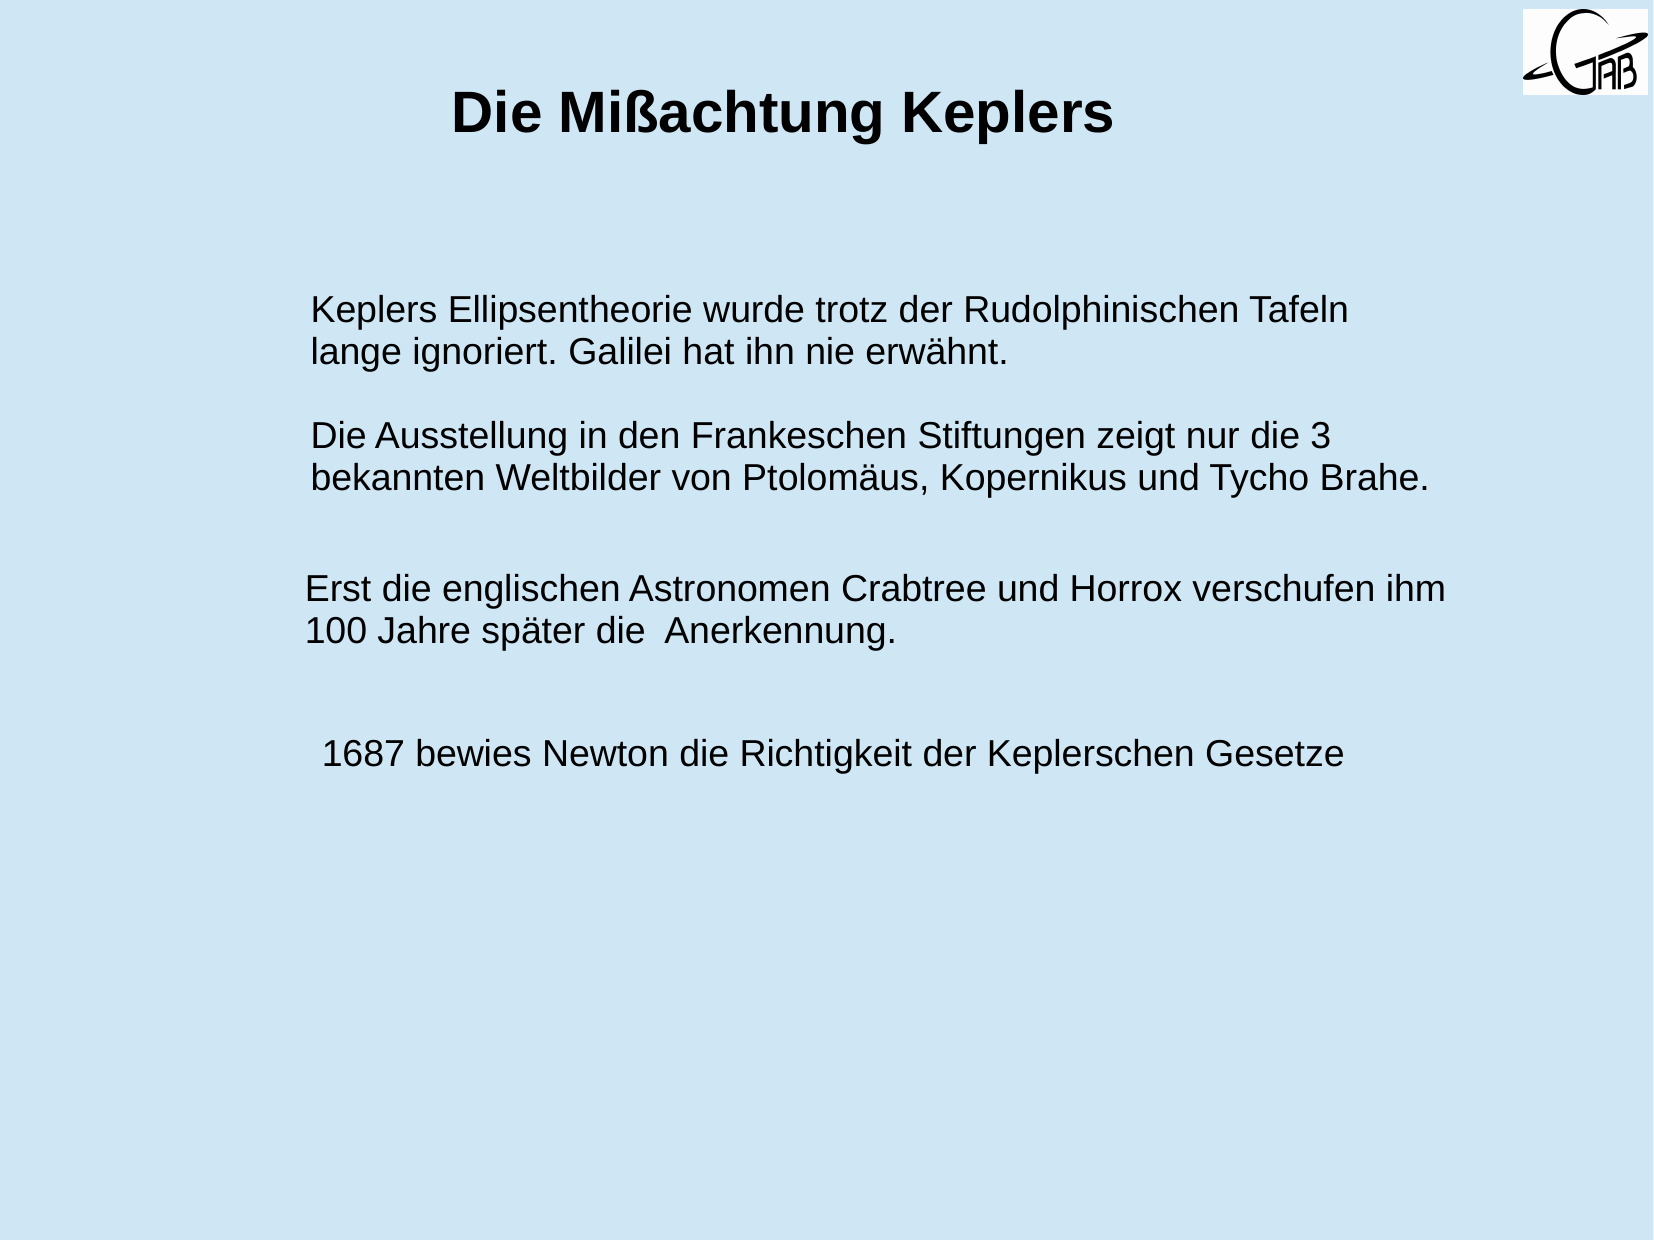

Die Mißachtung Keplers
Keplers Ellipsentheorie wurde trotz der Rudolphinischen Tafeln
lange ignoriert. Galilei hat ihn nie erwähnt.
Die Ausstellung in den Frankeschen Stiftungen zeigt nur die 3
bekannten Weltbilder von Ptolomäus, Kopernikus und Tycho Brahe.
Erst die englischen Astronomen Crabtree und Horrox verschufen ihm
100 Jahre später die Anerkennung.
1687 bewies Newton die Richtigkeit der Keplerschen Gesetze